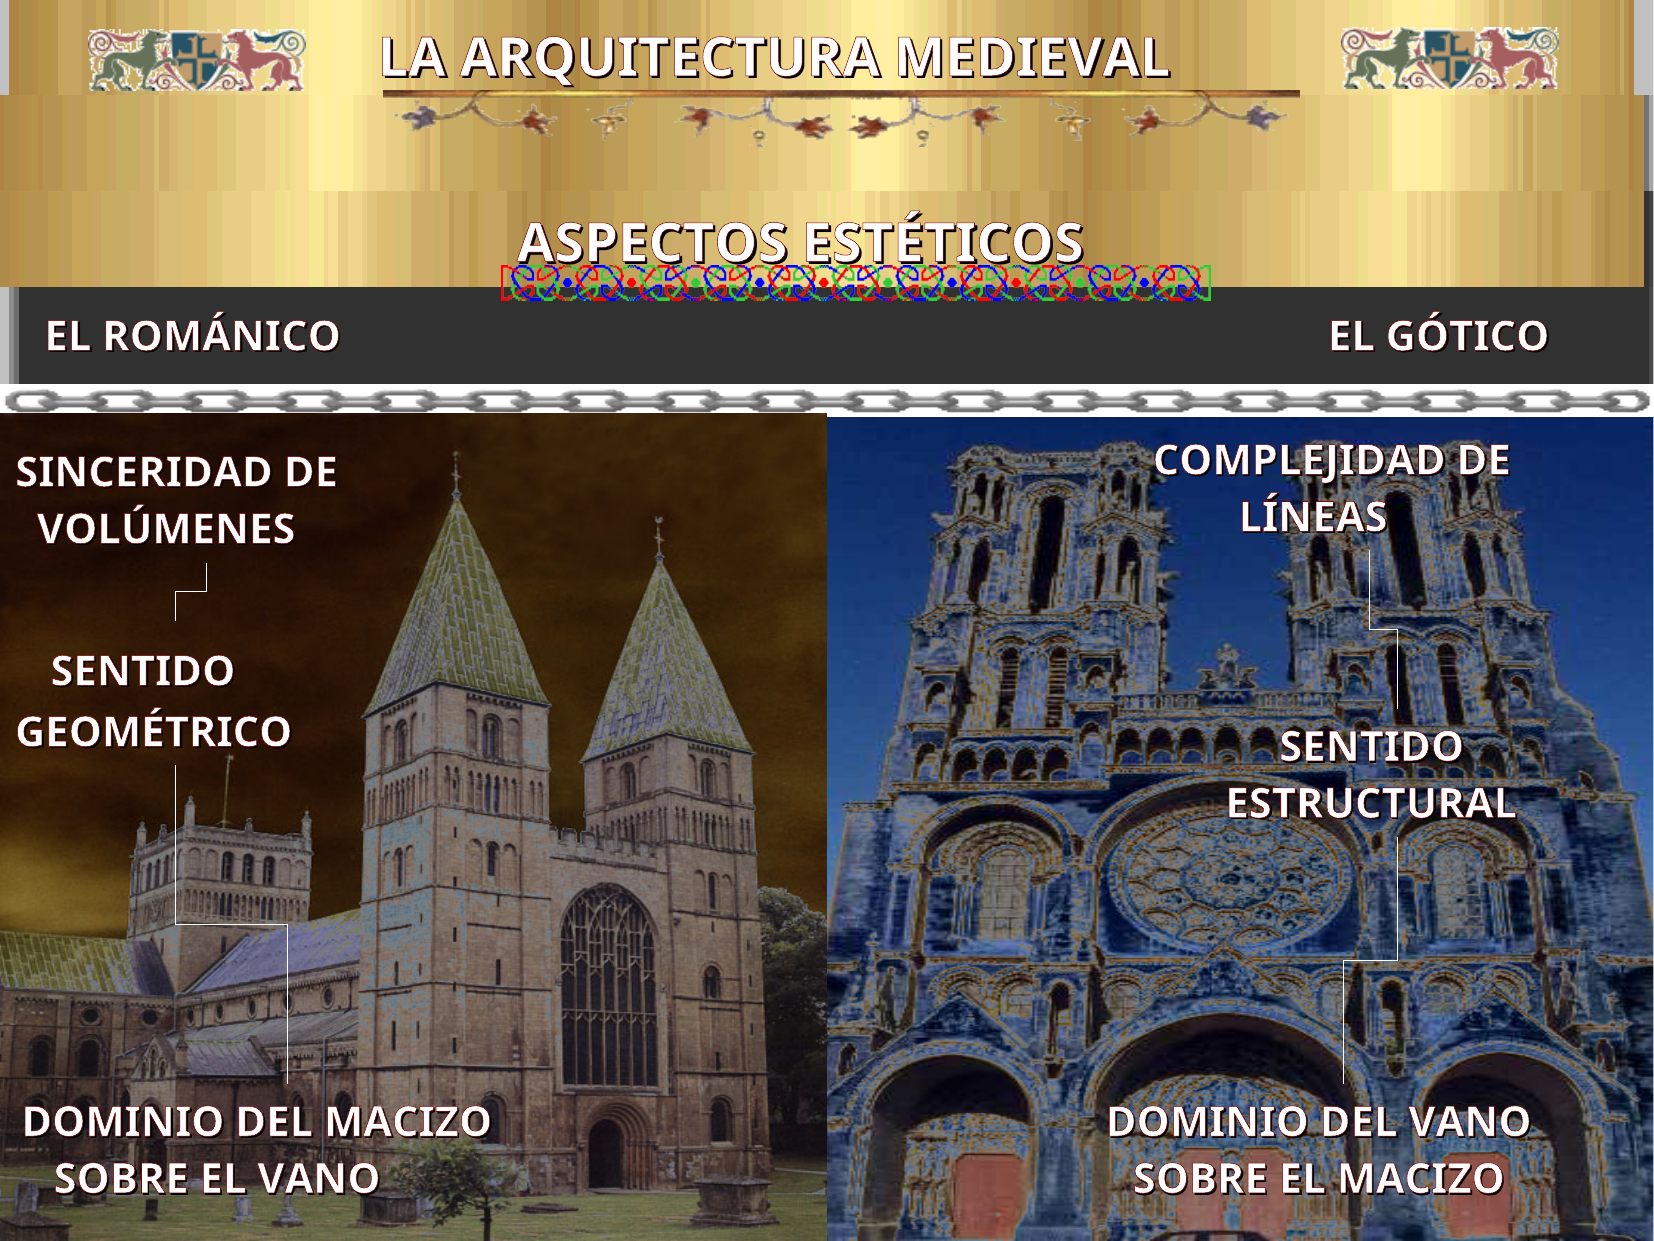

LA ARQUITECTURA MEDIEVAL
ASPECTOS ESTÉTICOS
EL ROMÁNICO
EL GÓTICO
COMPLEJIDAD DE
 LÍNEAS
SINCERIDAD DE
 VOLÚMENES
 SENTIDO
GEOMÉTRICO
 SENTIDO
ESTRUCTURAL
DOMINIO DEL MACIZO
 SOBRE EL VANO
DOMINIO DEL VANO
SOBRE EL MACIZO